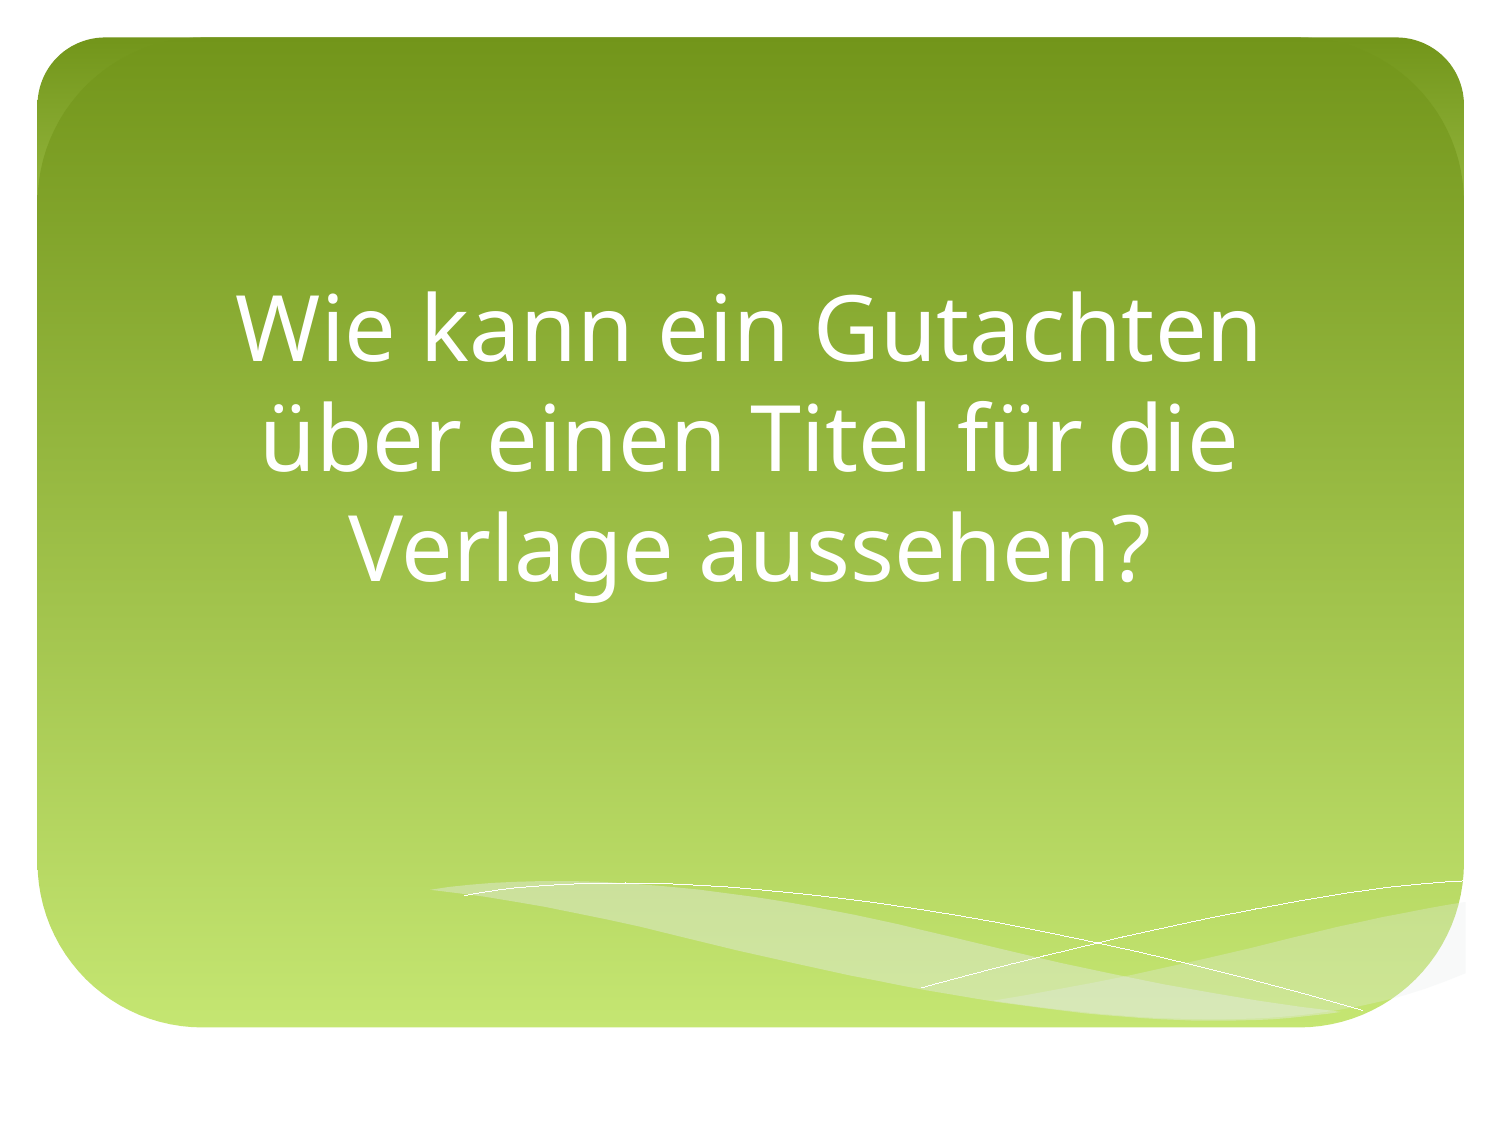

# Wie kann ein Gutachten über einen Titel für die Verlage aussehen?